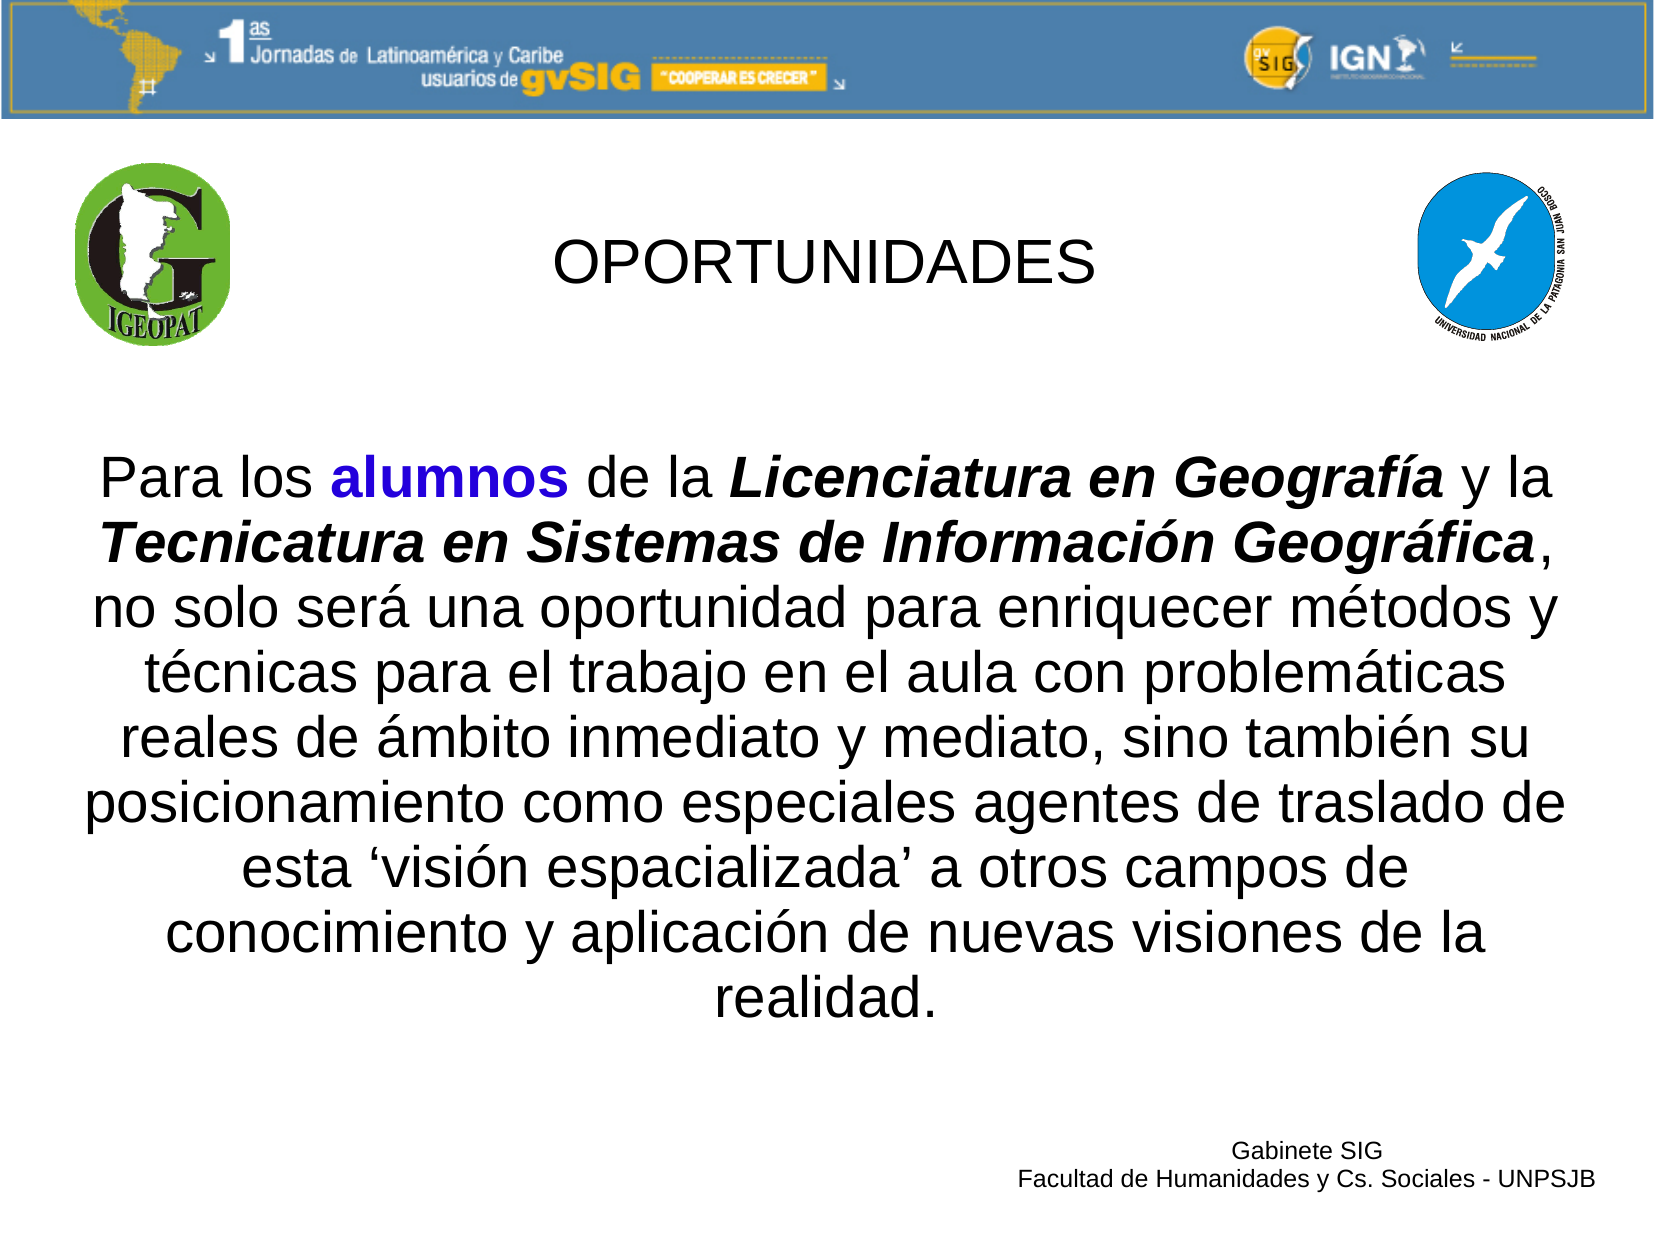

# OPORTUNIDADES
Para los alumnos de la Licenciatura en Geografía y la Tecnicatura en Sistemas de Información Geográfica, no solo será una oportunidad para enriquecer métodos y técnicas para el trabajo en el aula con problemáticas reales de ámbito inmediato y mediato, sino también su posicionamiento como especiales agentes de traslado de esta ‘visión espacializada’ a otros campos de conocimiento y aplicación de nuevas visiones de la realidad.
Gabinete SIG
Facultad de Humanidades y Cs. Sociales - UNPSJB